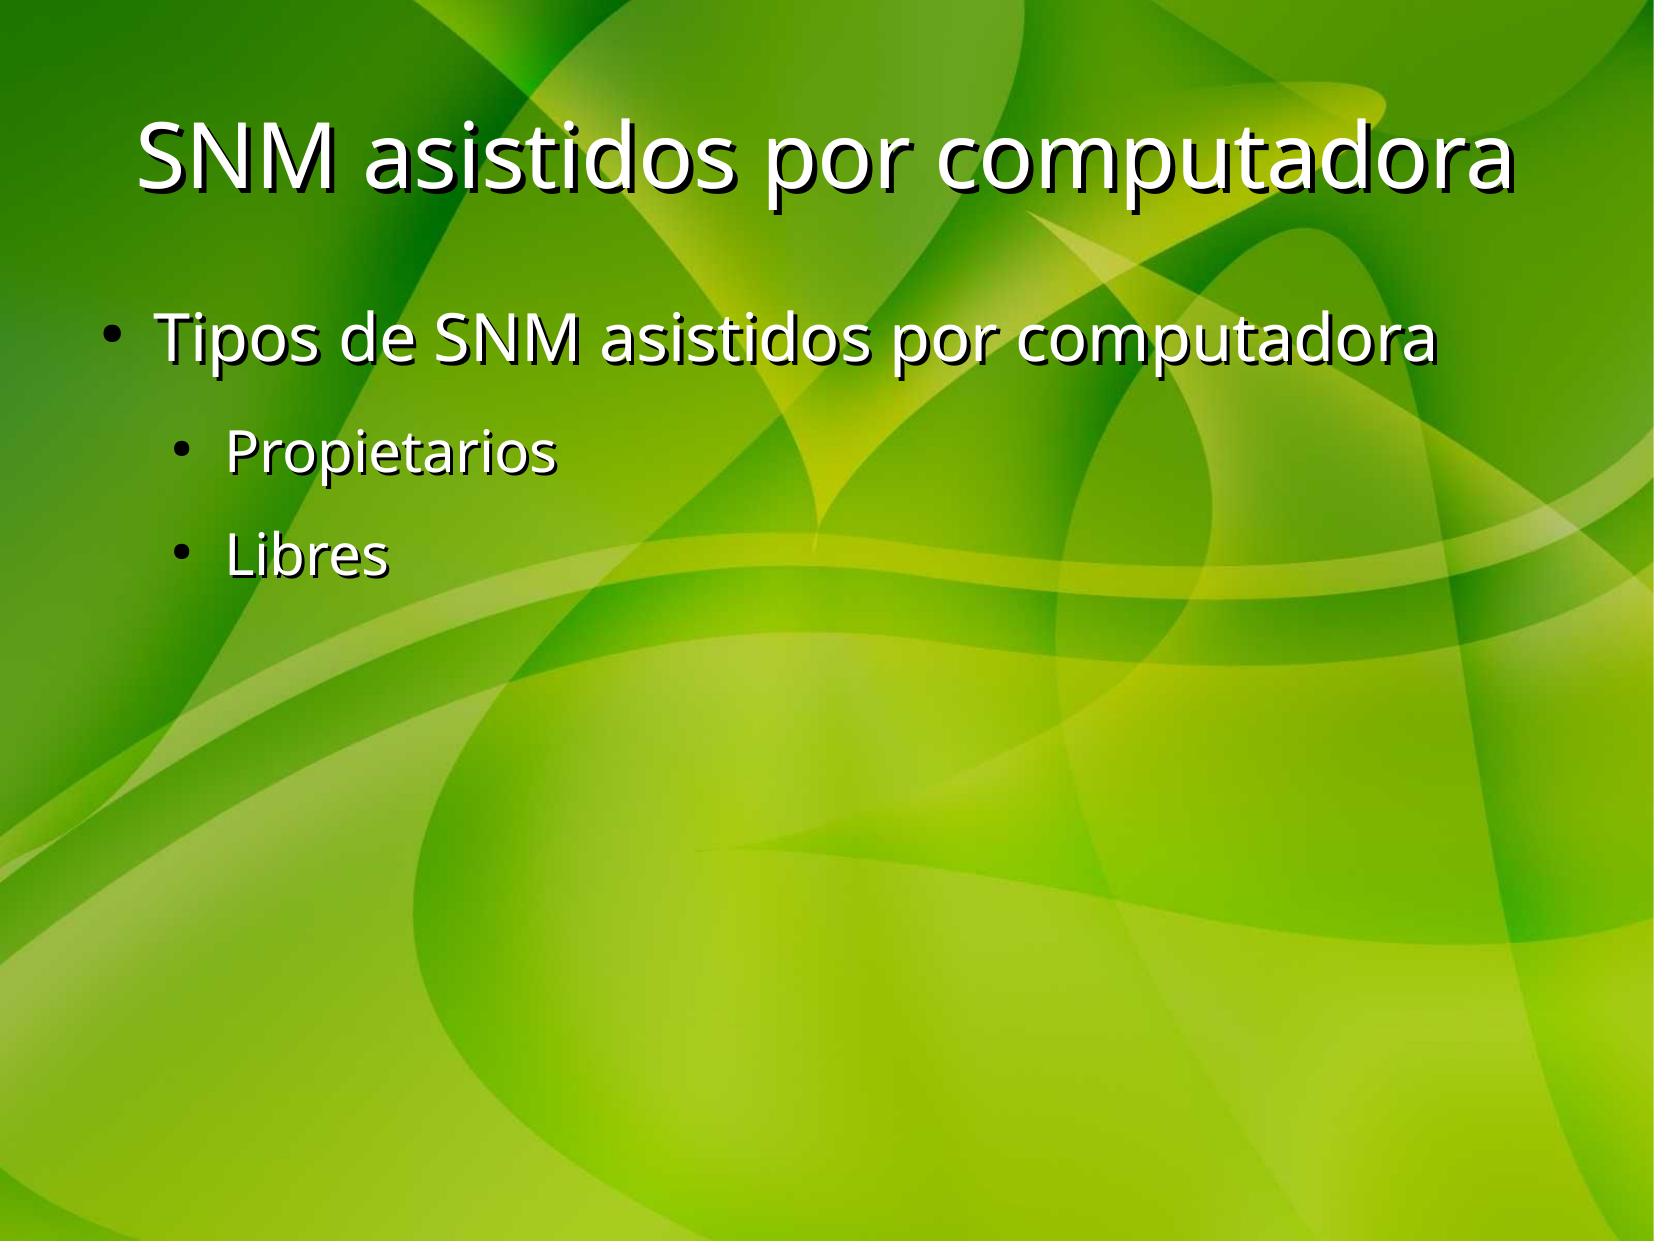

# SNM asistidos por computadora
Tipos de SNM asistidos por computadora
Propietarios
Libres